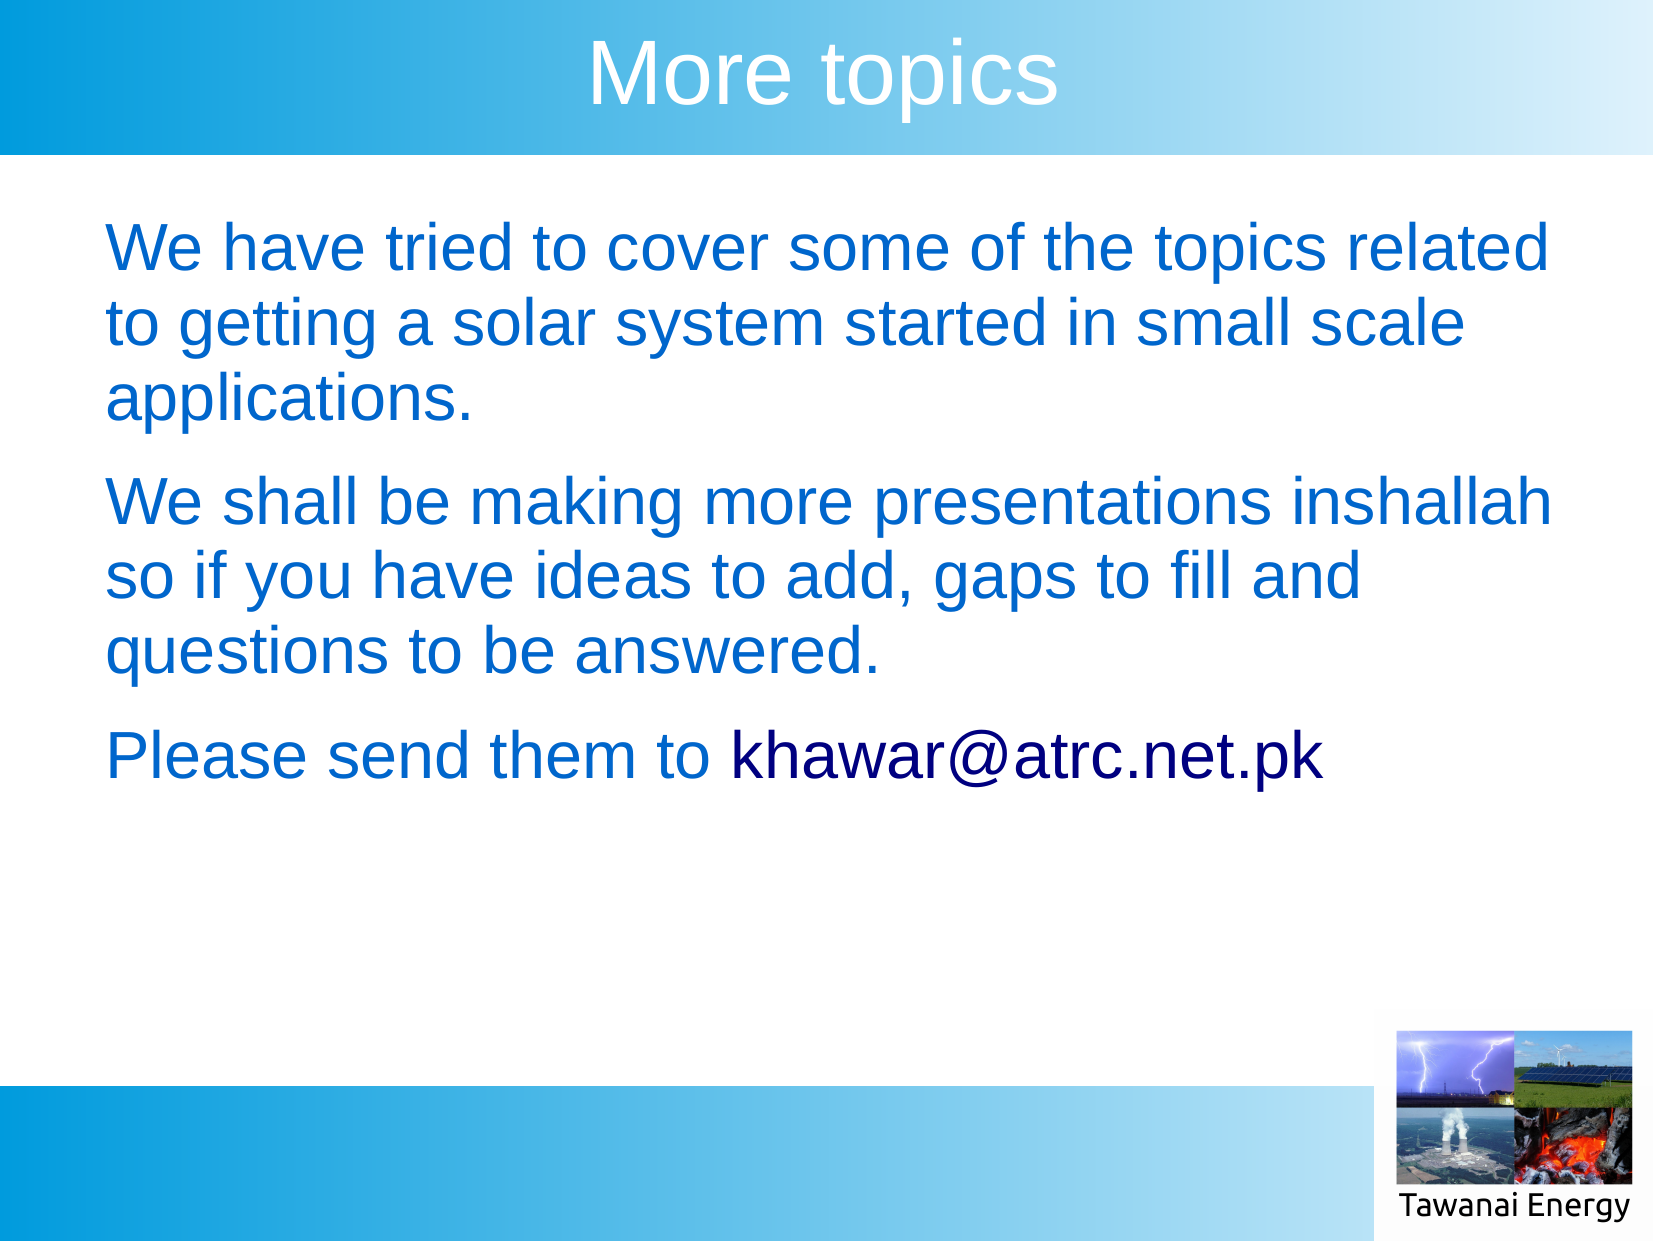

# More topics
We have tried to cover some of the topics related to getting a solar system started in small scale applications.
We shall be making more presentations inshallah so if you have ideas to add, gaps to fill and questions to be answered.
Please send them to khawar@atrc.net.pk